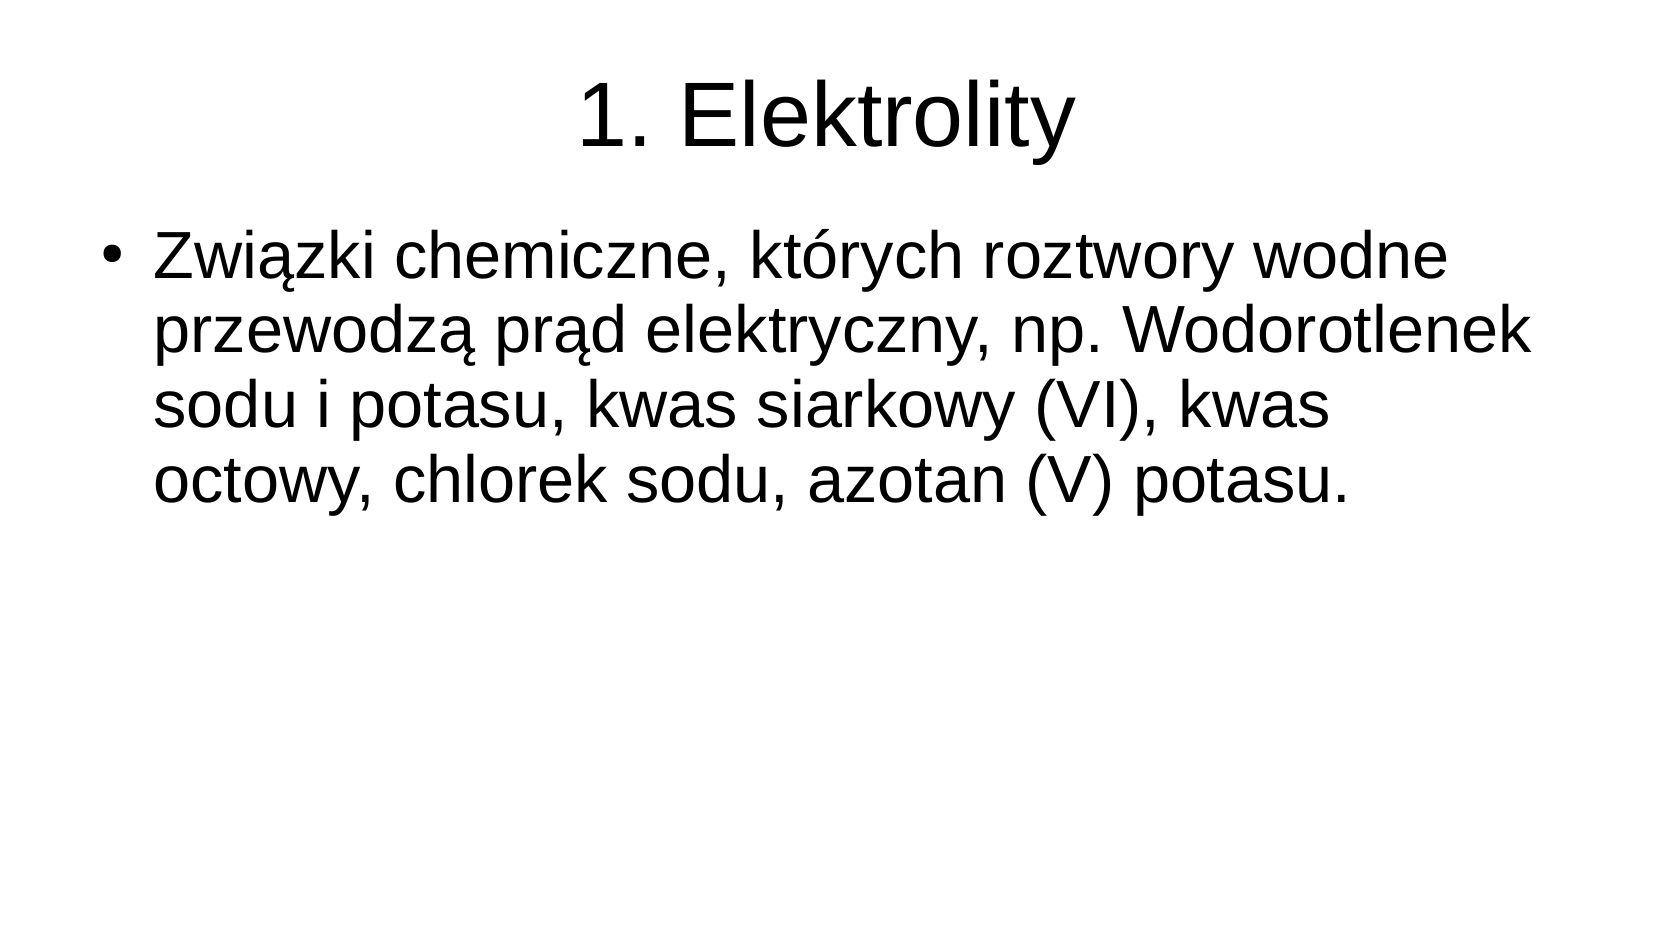

# 1. Elektrolity
Związki chemiczne, których roztwory wodne przewodzą prąd elektryczny, np. Wodorotlenek sodu i potasu, kwas siarkowy (VI), kwas octowy, chlorek sodu, azotan (V) potasu.